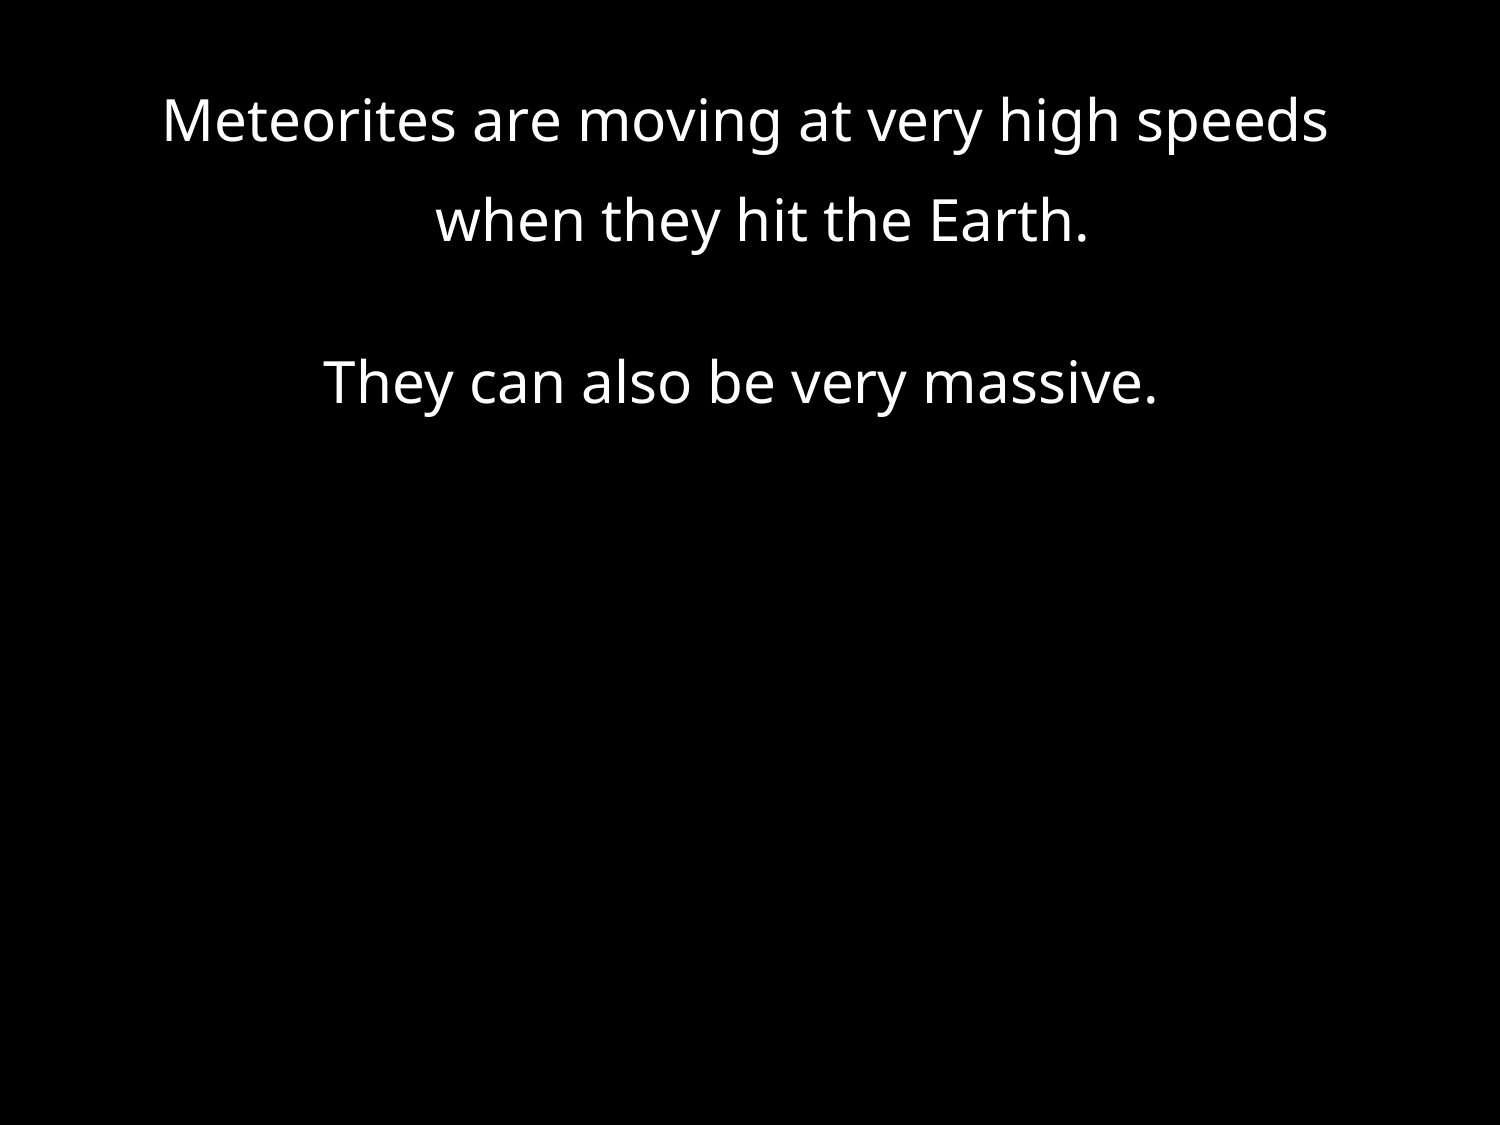

Meteorites are moving at very high speeds
when they hit the Earth.
They can also be very massive.